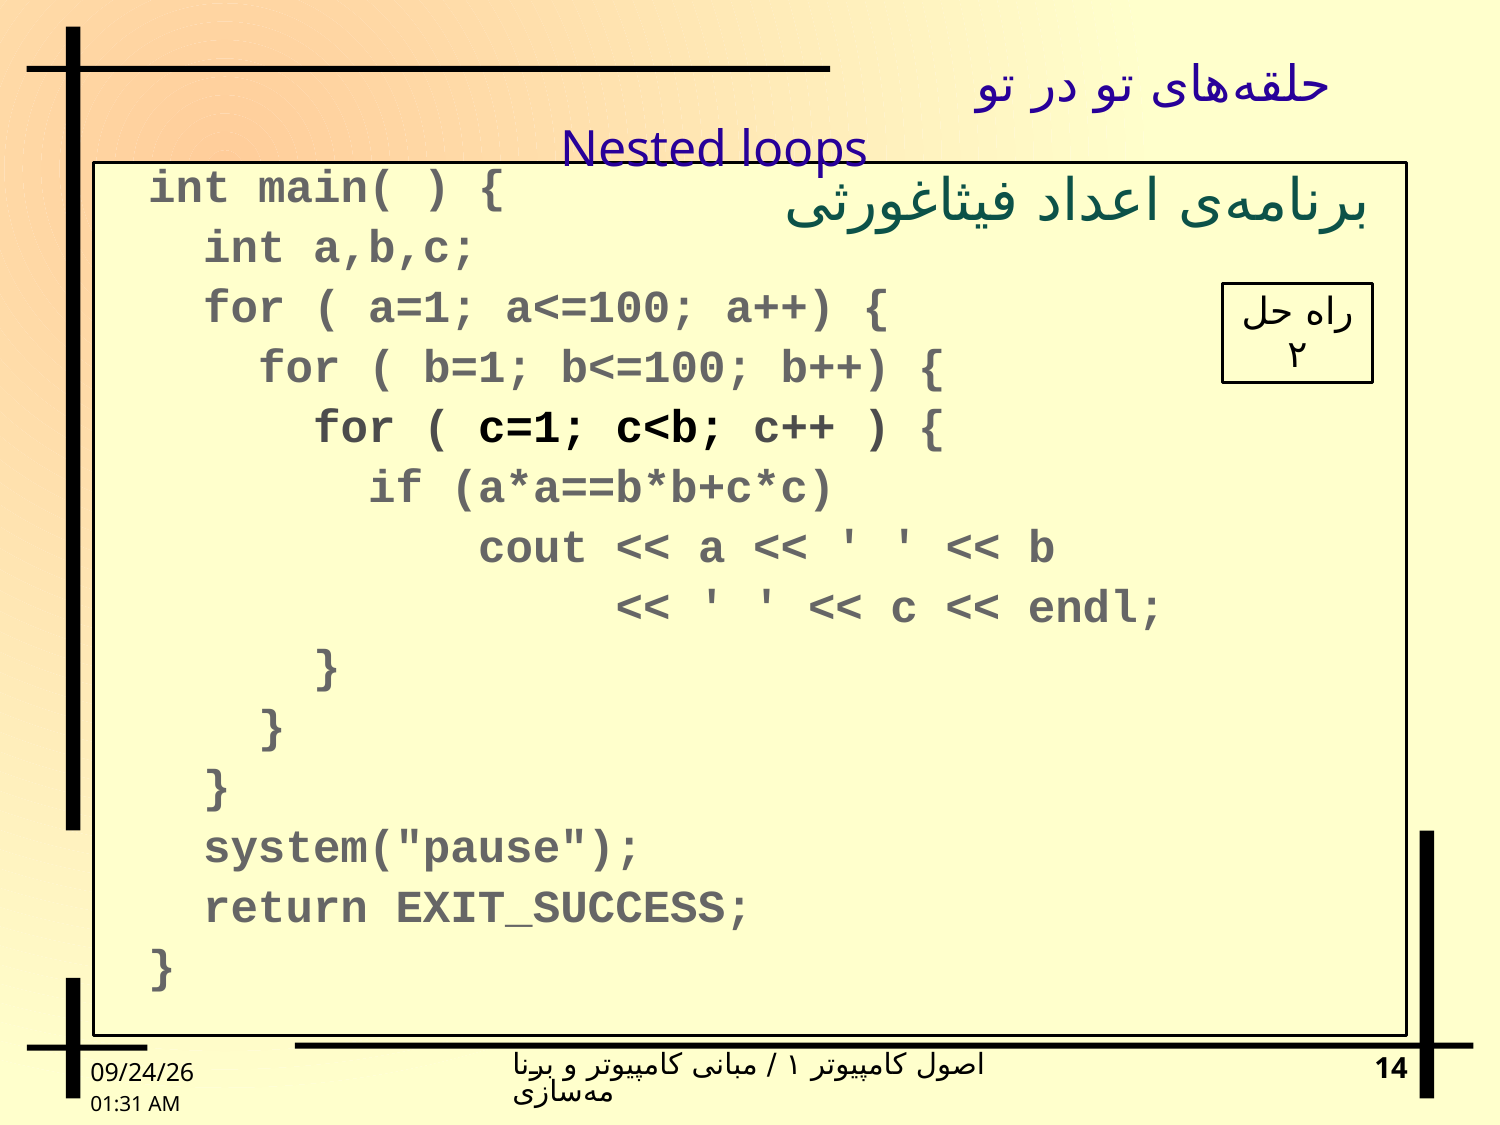

حلقه‌‌های تو در تو Nested loops
# int main( ) {
 int a,b,c;
 for ( a=1; a<=100; a++) {
 for ( b=1; b<=100; b++) {
 for ( c=1; c<b; c++ ) {
 if (a*a==b*b+c*c)
 cout << a << ' ' << b
 << ' ' << c << endl;
 }
 }
 }
 system("pause");
 return EXIT_SUCCESS;
}
برنامه‌ی اعداد فیثاغورثی
راه حل ۲
اصول کامپیوتر ۱ / مبانی کامپیوتر و برنامه‌سازی
14